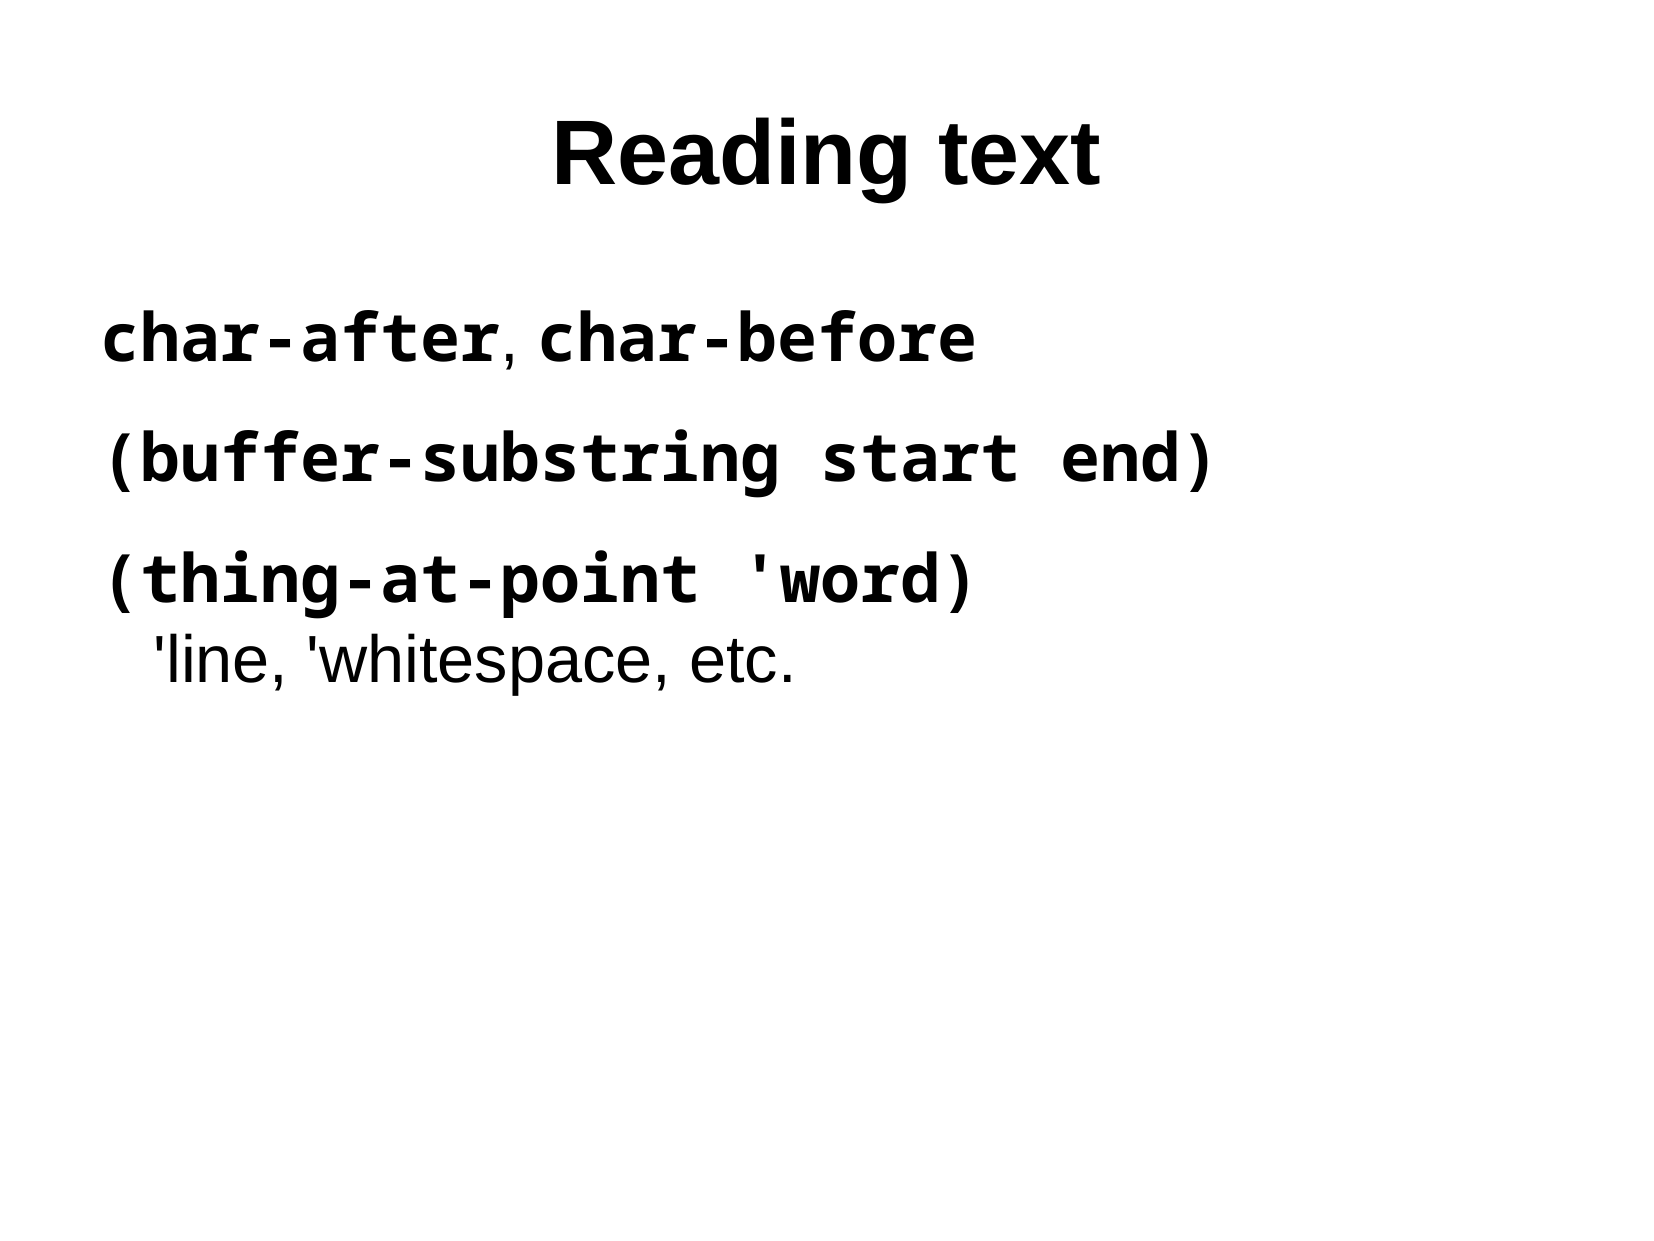

# Reading text
char-after, char-before
(buffer-substring start end)
(thing-at-point 'word)
'line, 'whitespace, etc.